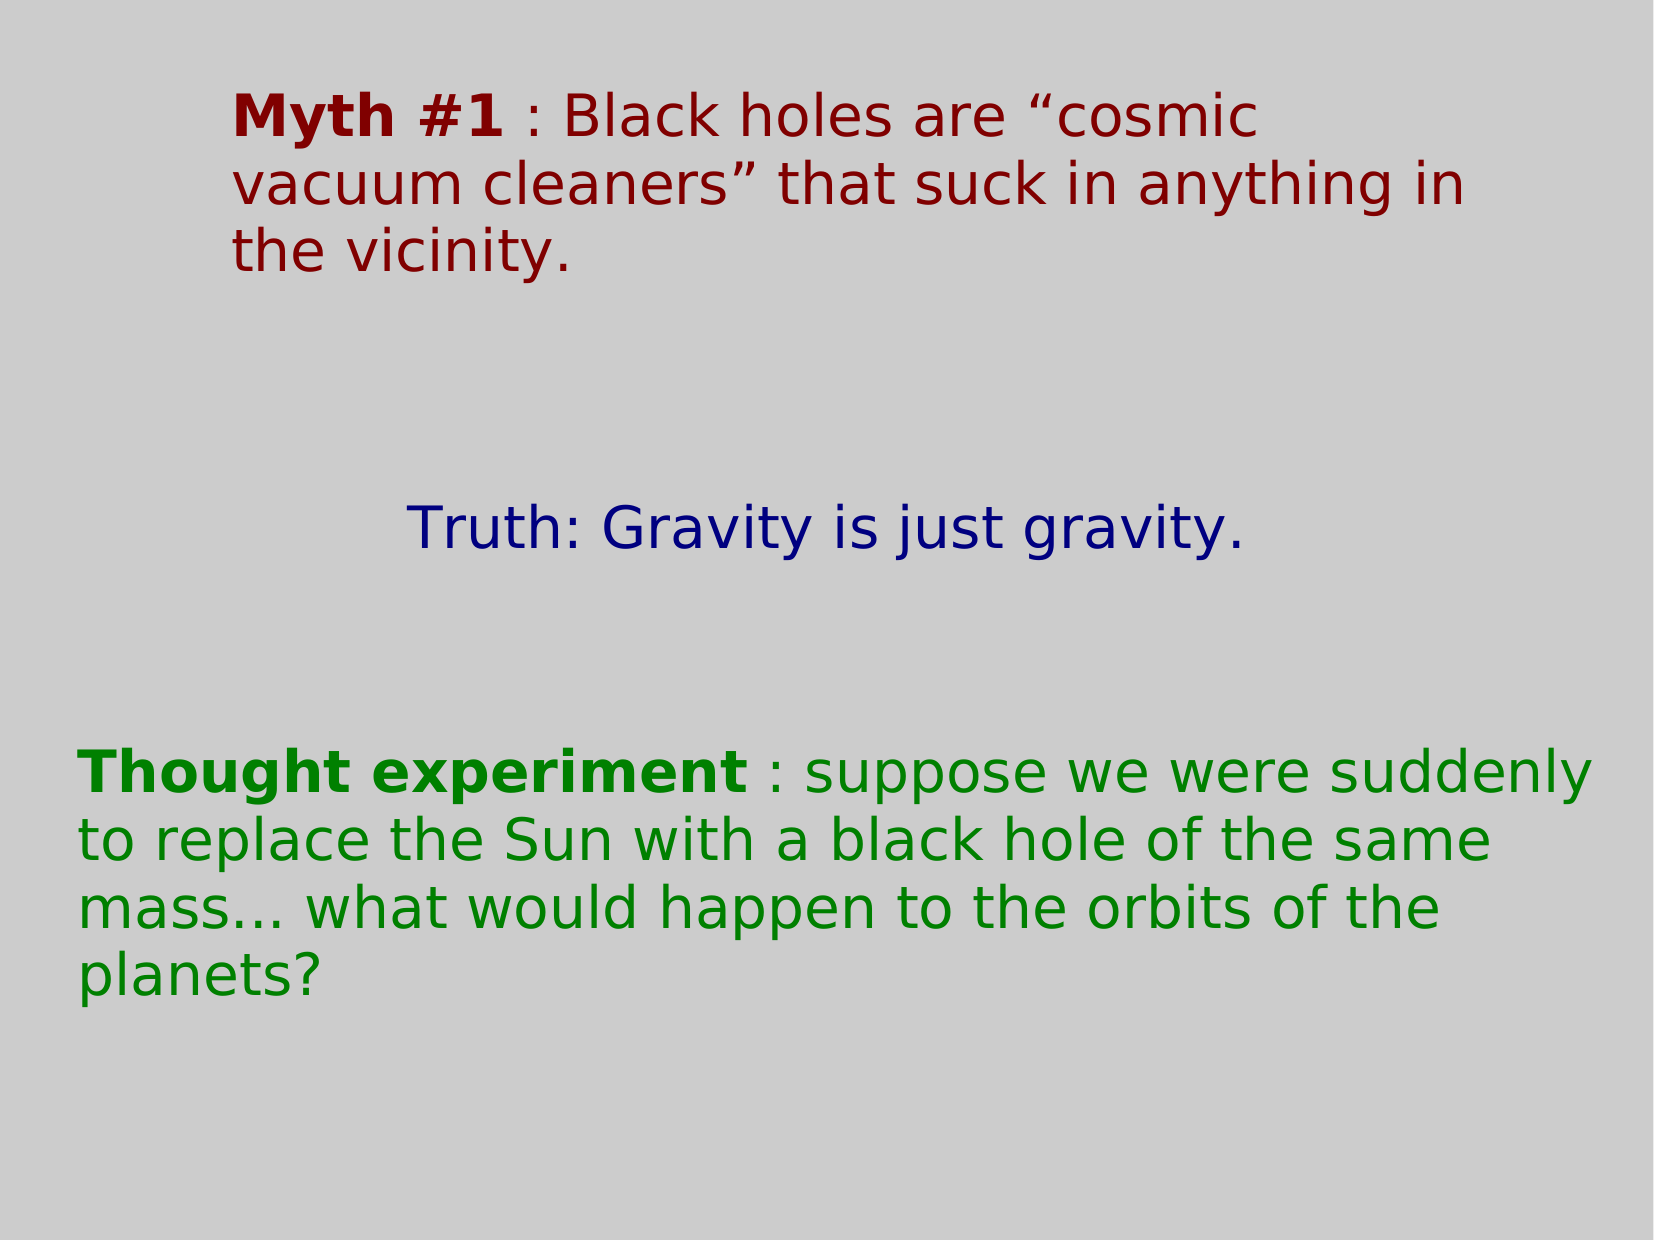

Myth #1 : Black holes are “cosmic vacuum cleaners” that suck in anything in the vicinity.
Truth: Gravity is just gravity.
Thought experiment : suppose we were suddenly to replace the Sun with a black hole of the same mass... what would happen to the orbits of the planets?